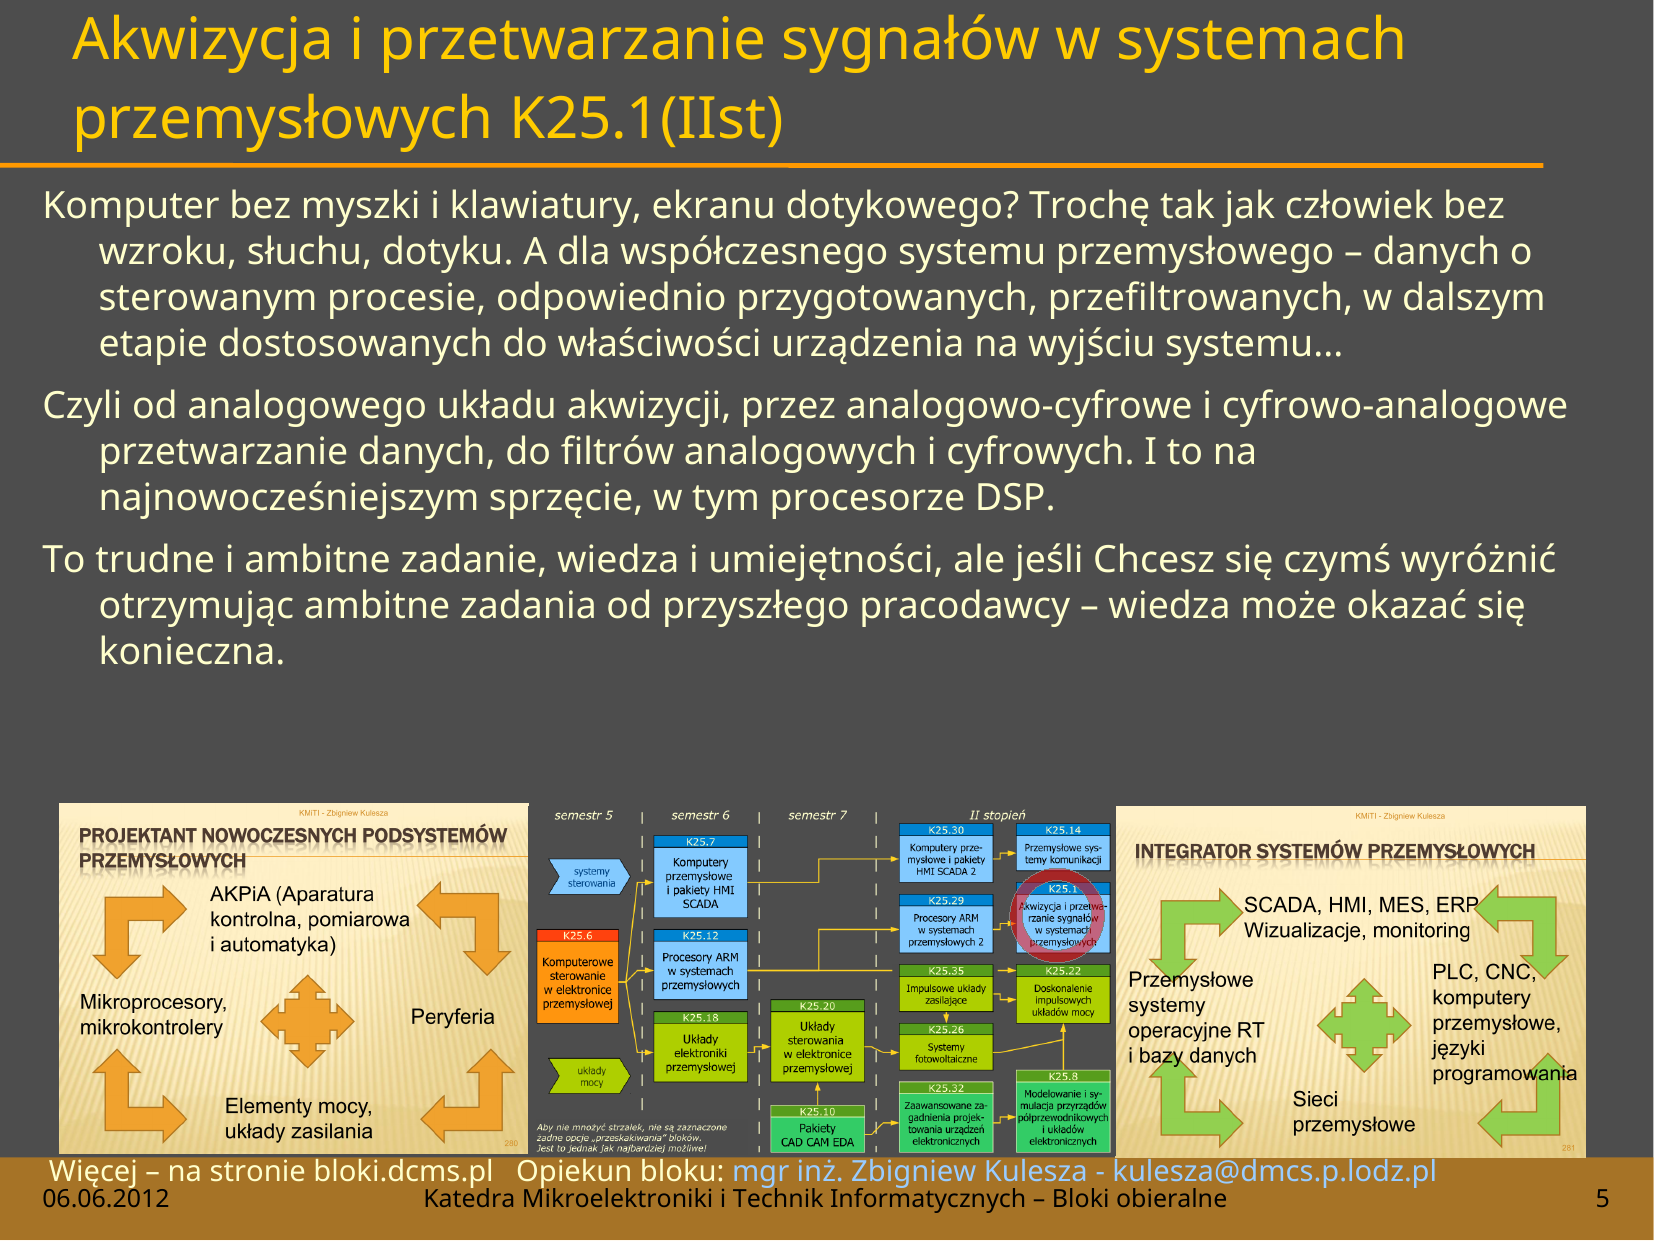

# Akwizycja i przetwarzanie sygnałów w systemach przemysłowych K25.1(IIst)
Komputer bez myszki i klawiatury, ekranu dotykowego? Trochę tak jak człowiek bez wzroku, słuchu, dotyku. A dla współczesnego systemu przemysłowego – danych o sterowanym procesie, odpowiednio przygotowanych, przefiltrowanych, w dalszym etapie dostosowanych do właściwości urządzenia na wyjściu systemu...
Czyli od analogowego układu akwizycji, przez analogowo-cyfrowe i cyfrowo-analogowe przetwarzanie danych, do filtrów analogowych i cyfrowych. I to na najnowocześniejszym sprzęcie, w tym procesorze DSP.
To trudne i ambitne zadanie, wiedza i umiejętności, ale jeśli Chcesz się czymś wyróżnić otrzymując ambitne zadania od przyszłego pracodawcy – wiedza może okazać się konieczna.
Więcej – na stronie bloki.dcms.pl Opiekun bloku: mgr inż. Zbigniew Kulesza - kulesza@dmcs.p.lodz.pl
06.06.2012
Katedra Mikroelektroniki i Technik Informatycznych – Bloki obieralne
5